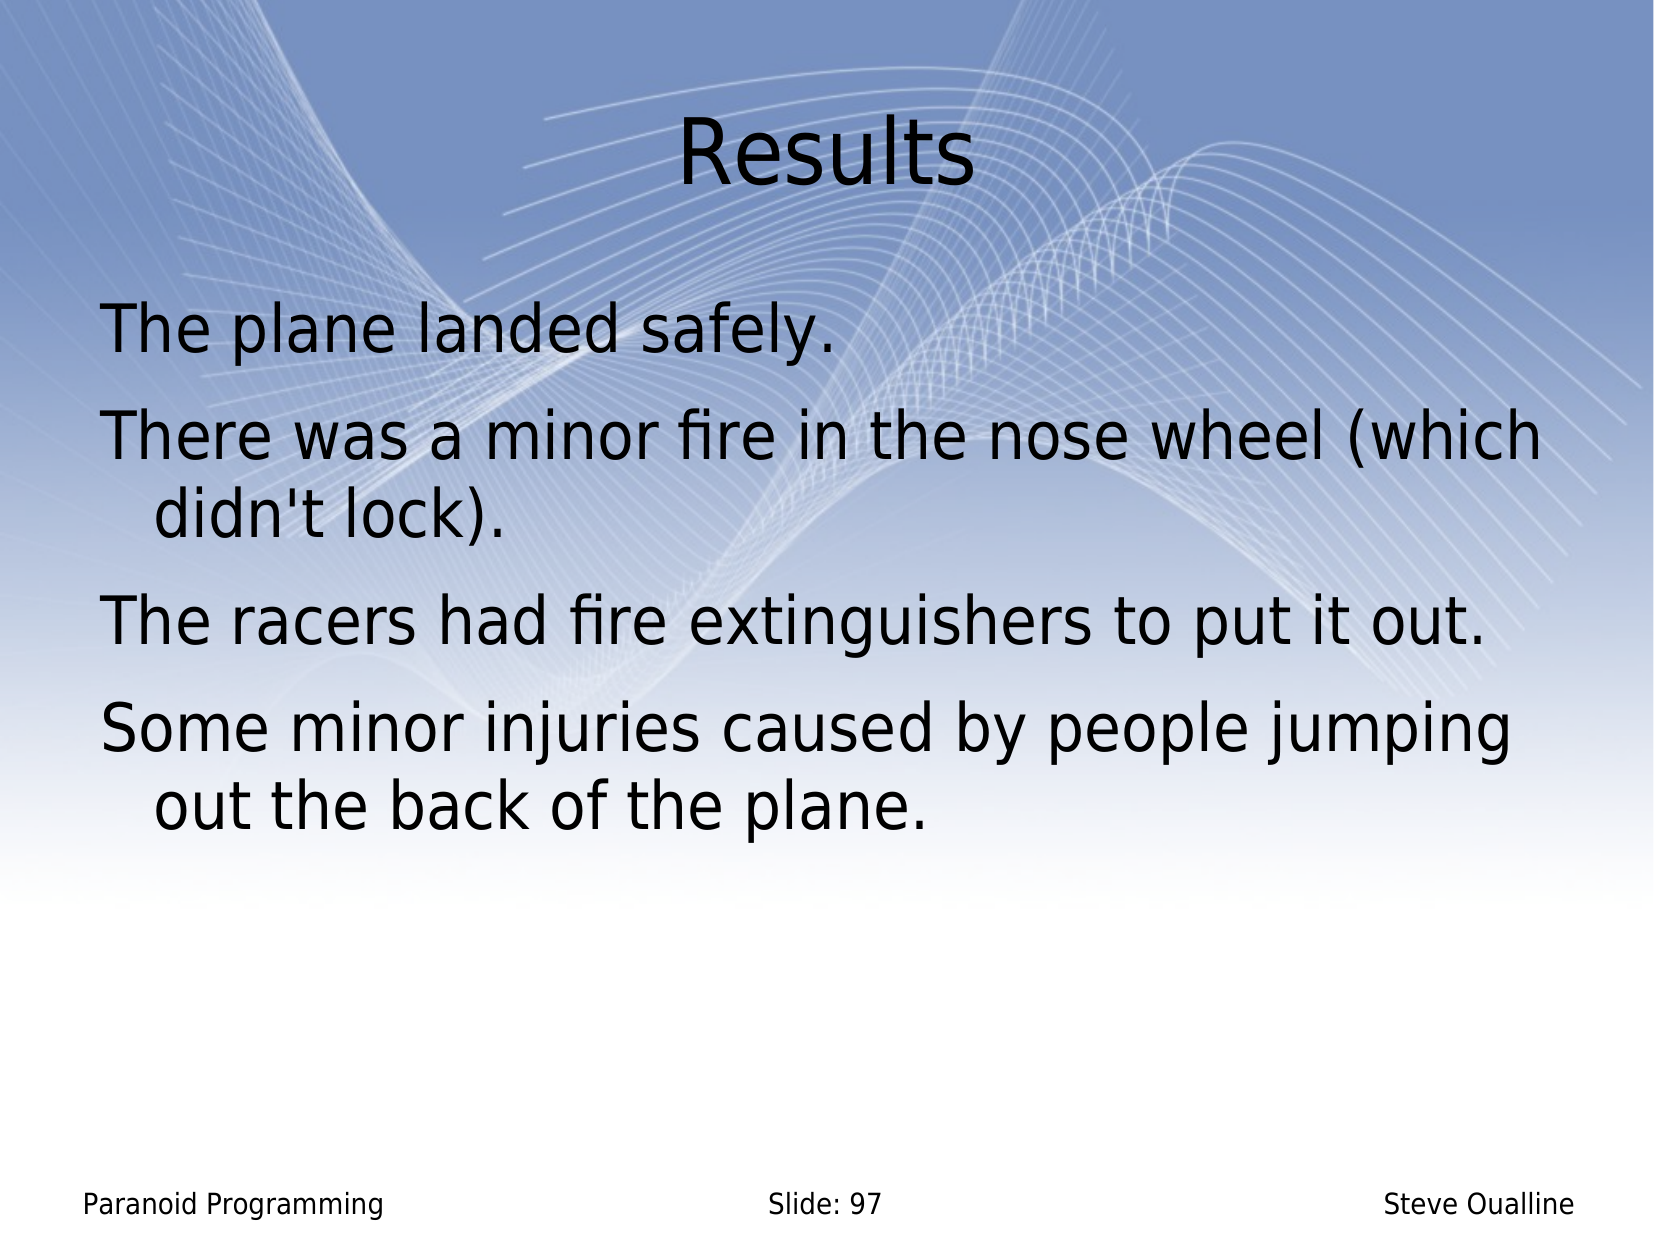

# Results
The plane landed safely.
There was a minor fire in the nose wheel (which didn't lock).
The racers had fire extinguishers to put it out.
Some minor injuries caused by people jumping out the back of the plane.
Paranoid Programming
Steve Oualline
97